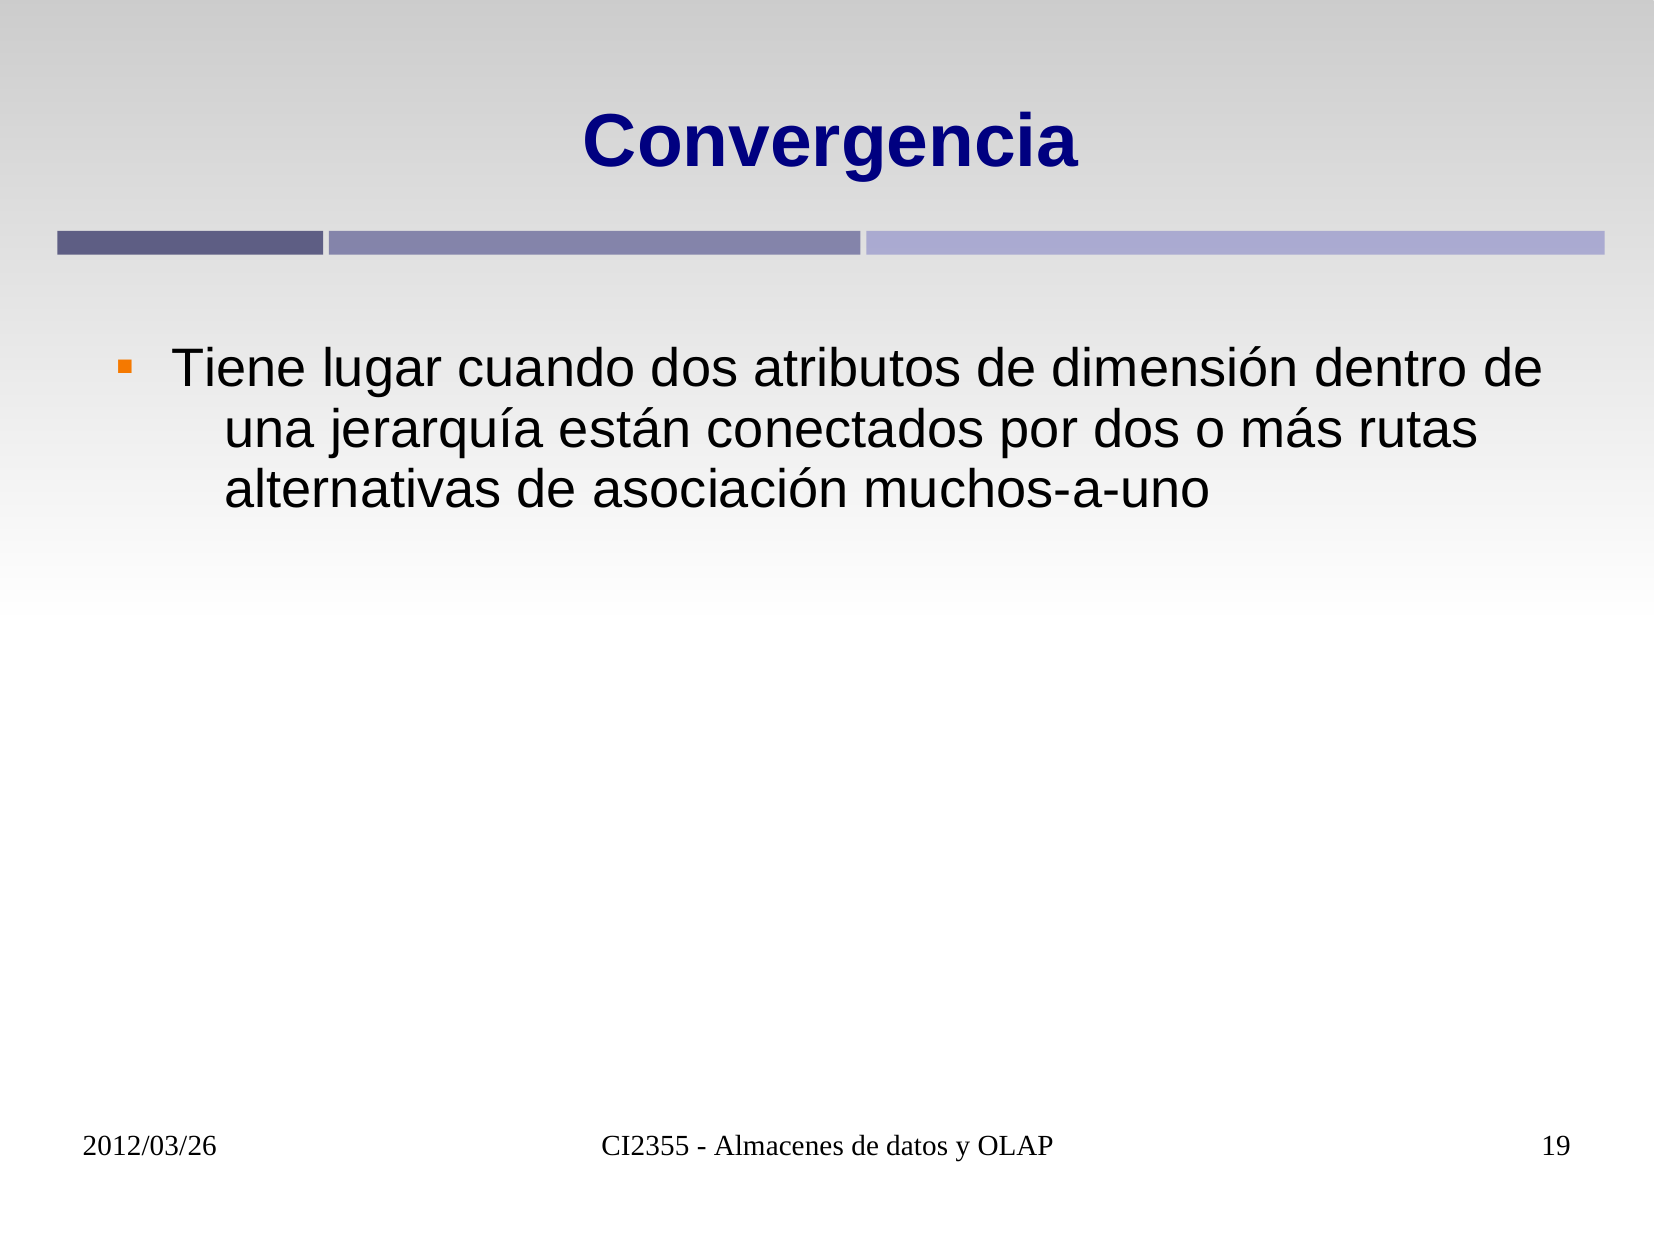

# Convergencia
Tiene lugar cuando dos atributos de dimensión dentro de una jerarquía están conectados por dos o más rutas alternativas de asociación muchos-a-uno
2012/03/26
CI2355 - Almacenes de datos y OLAP
19